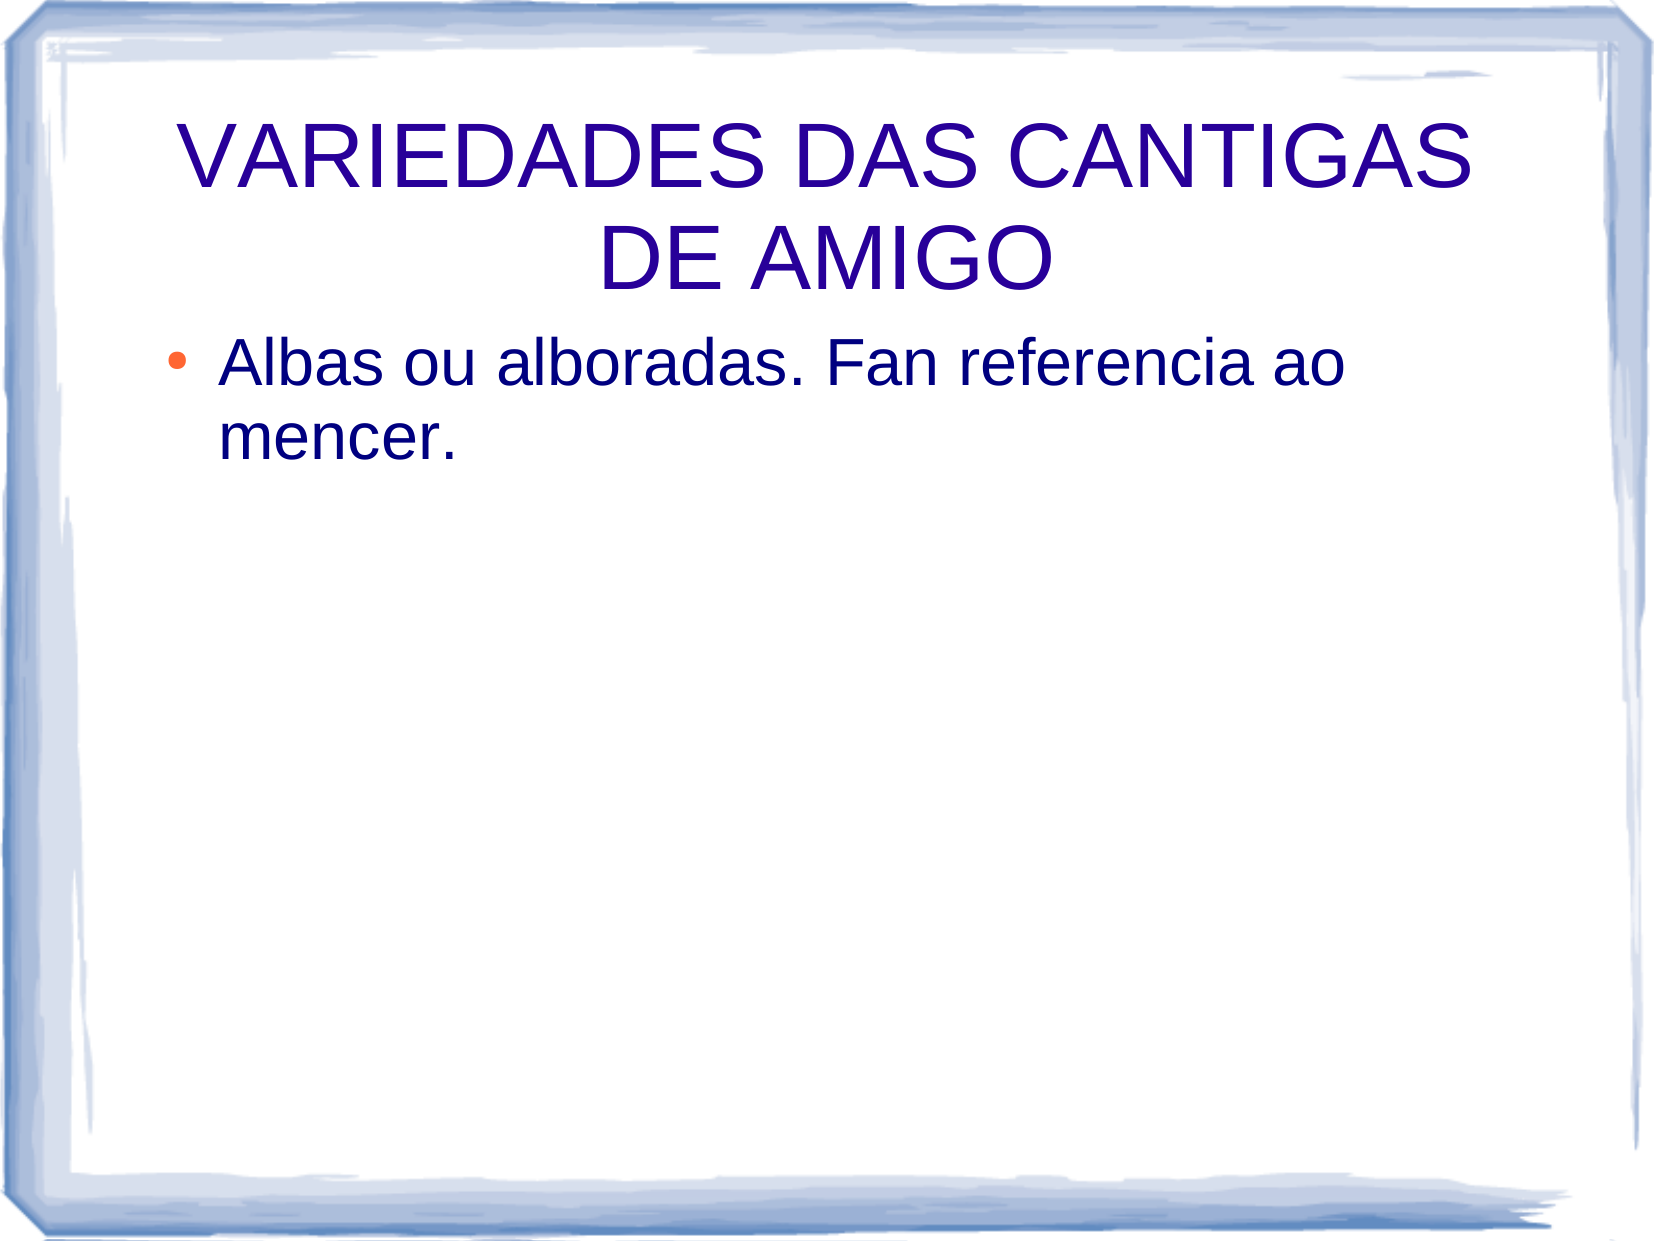

# VARIEDADES DAS CANTIGAS DE AMIGO
Albas ou alboradas. Fan referencia ao mencer.